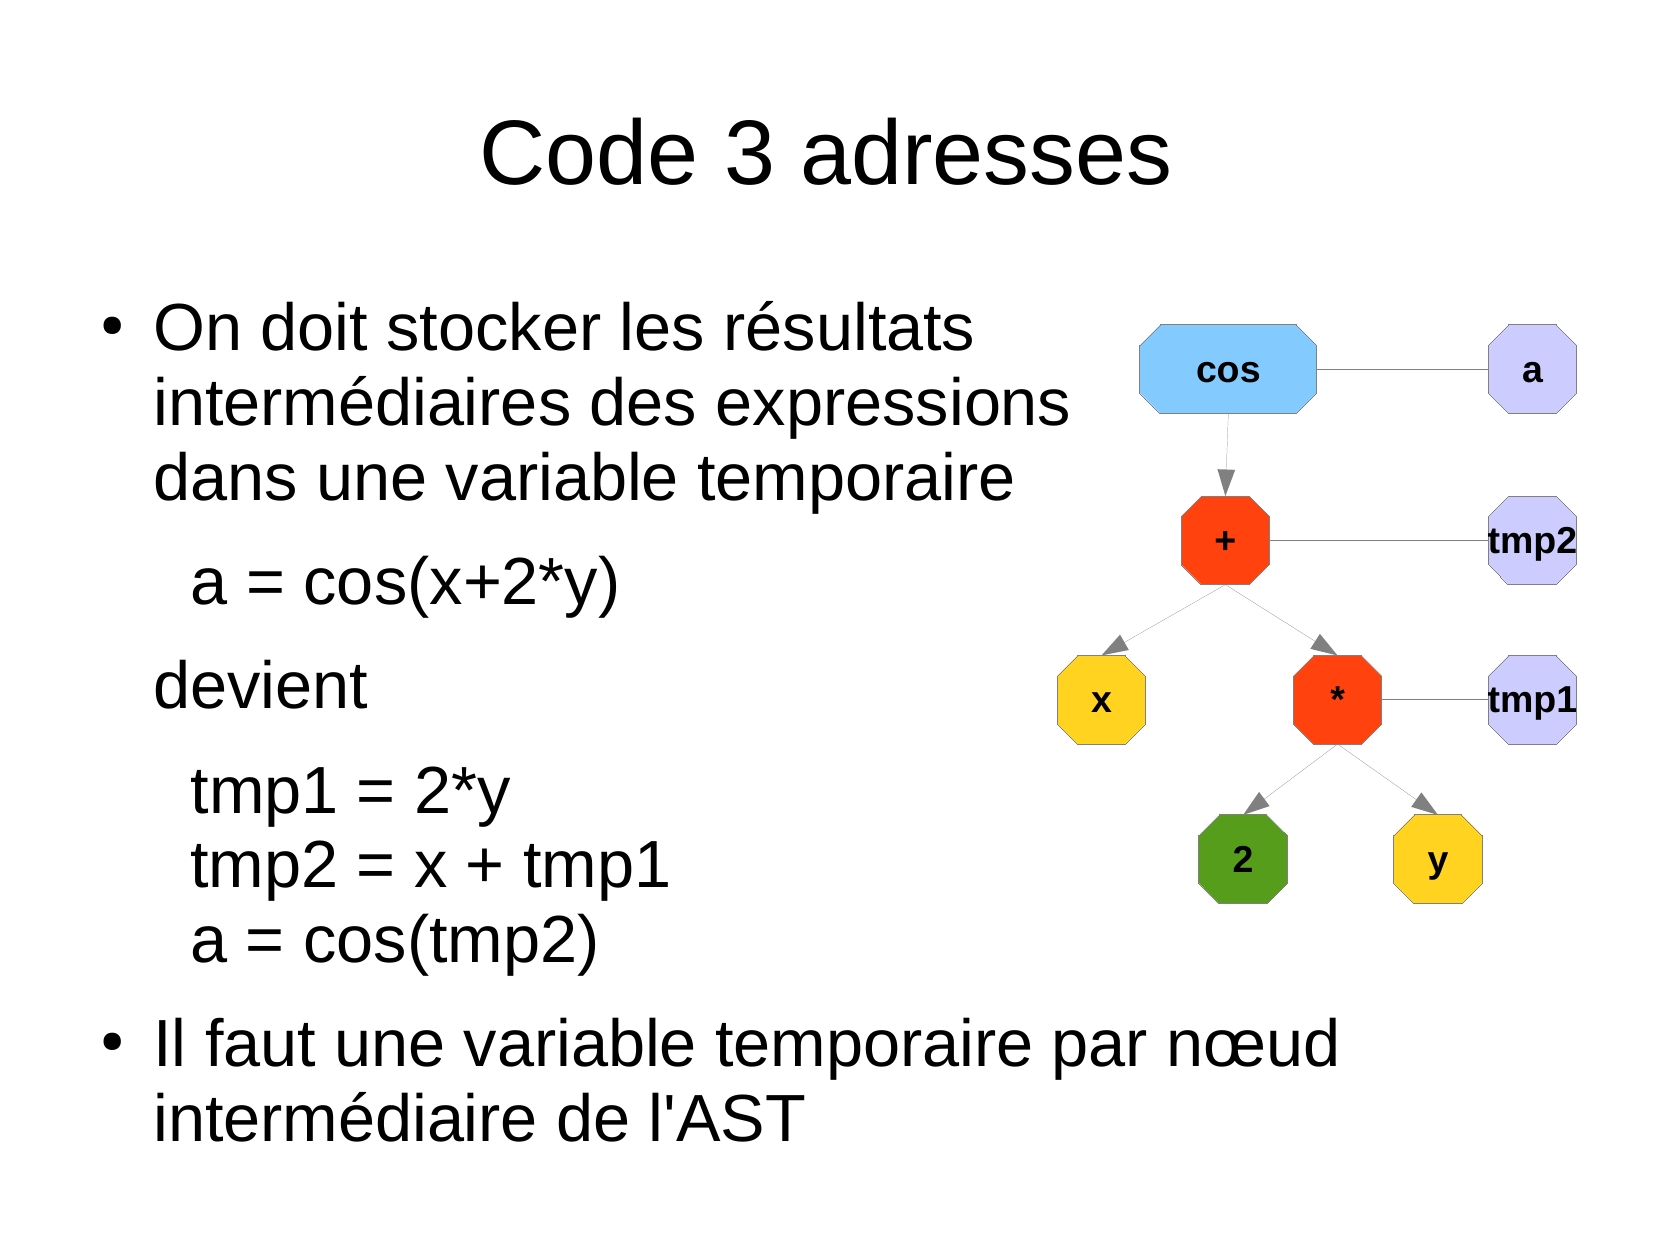

# Code 3 adresses
On doit stocker les résultats
intermédiaires des expressions
dans une variable temporaire
 a = cos(x+2*y)
devient
 tmp1 = 2*y
 tmp2 = x + tmp1
 a = cos(tmp2)
Il faut une variable temporaire par nœud intermédiaire de l'AST
cos
a
+
tmp2
x
*
tmp1
2
y